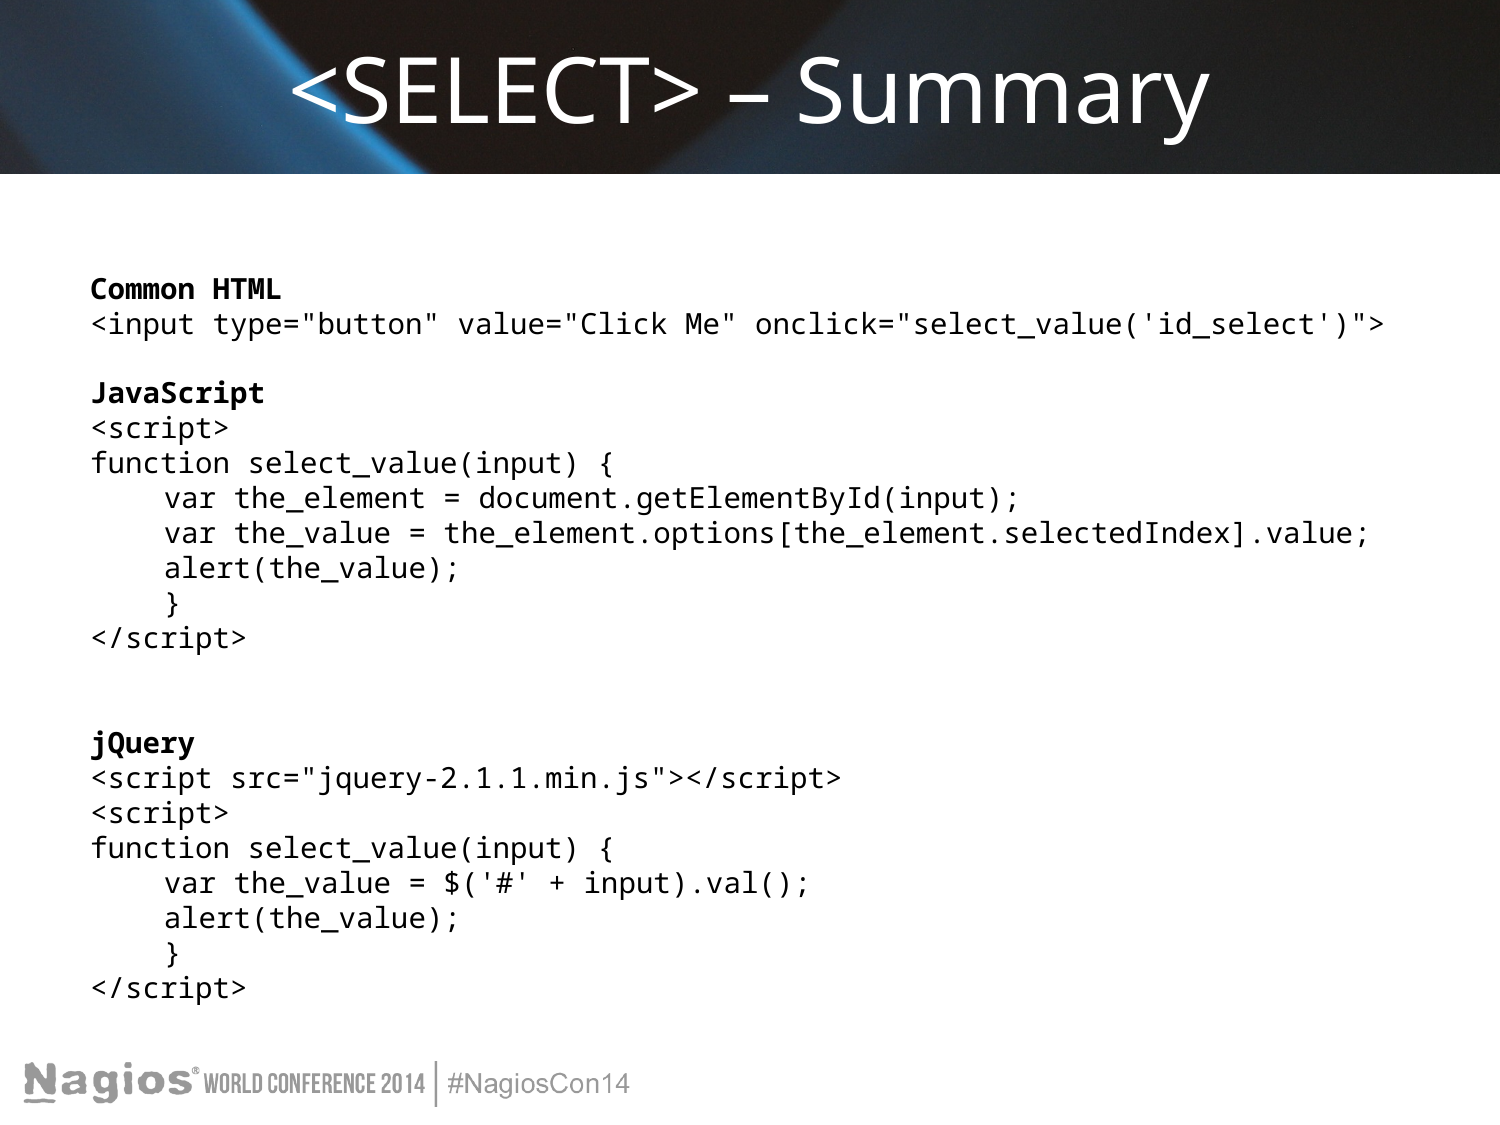

# <SELECT> – Summary
Common HTML
<input type="button" value="Click Me" onclick="select_value('id_select')">
JavaScript
<script>
function select_value(input) {
	var the_element = document.getElementById(input);
	var the_value = the_element.options[the_element.selectedIndex].value;
	alert(the_value);
	}
</script>
jQuery
<script src="jquery-2.1.1.min.js"></script>
<script>
function select_value(input) {
	var the_value = $('#' + input).val();
	alert(the_value);
	}
</script>